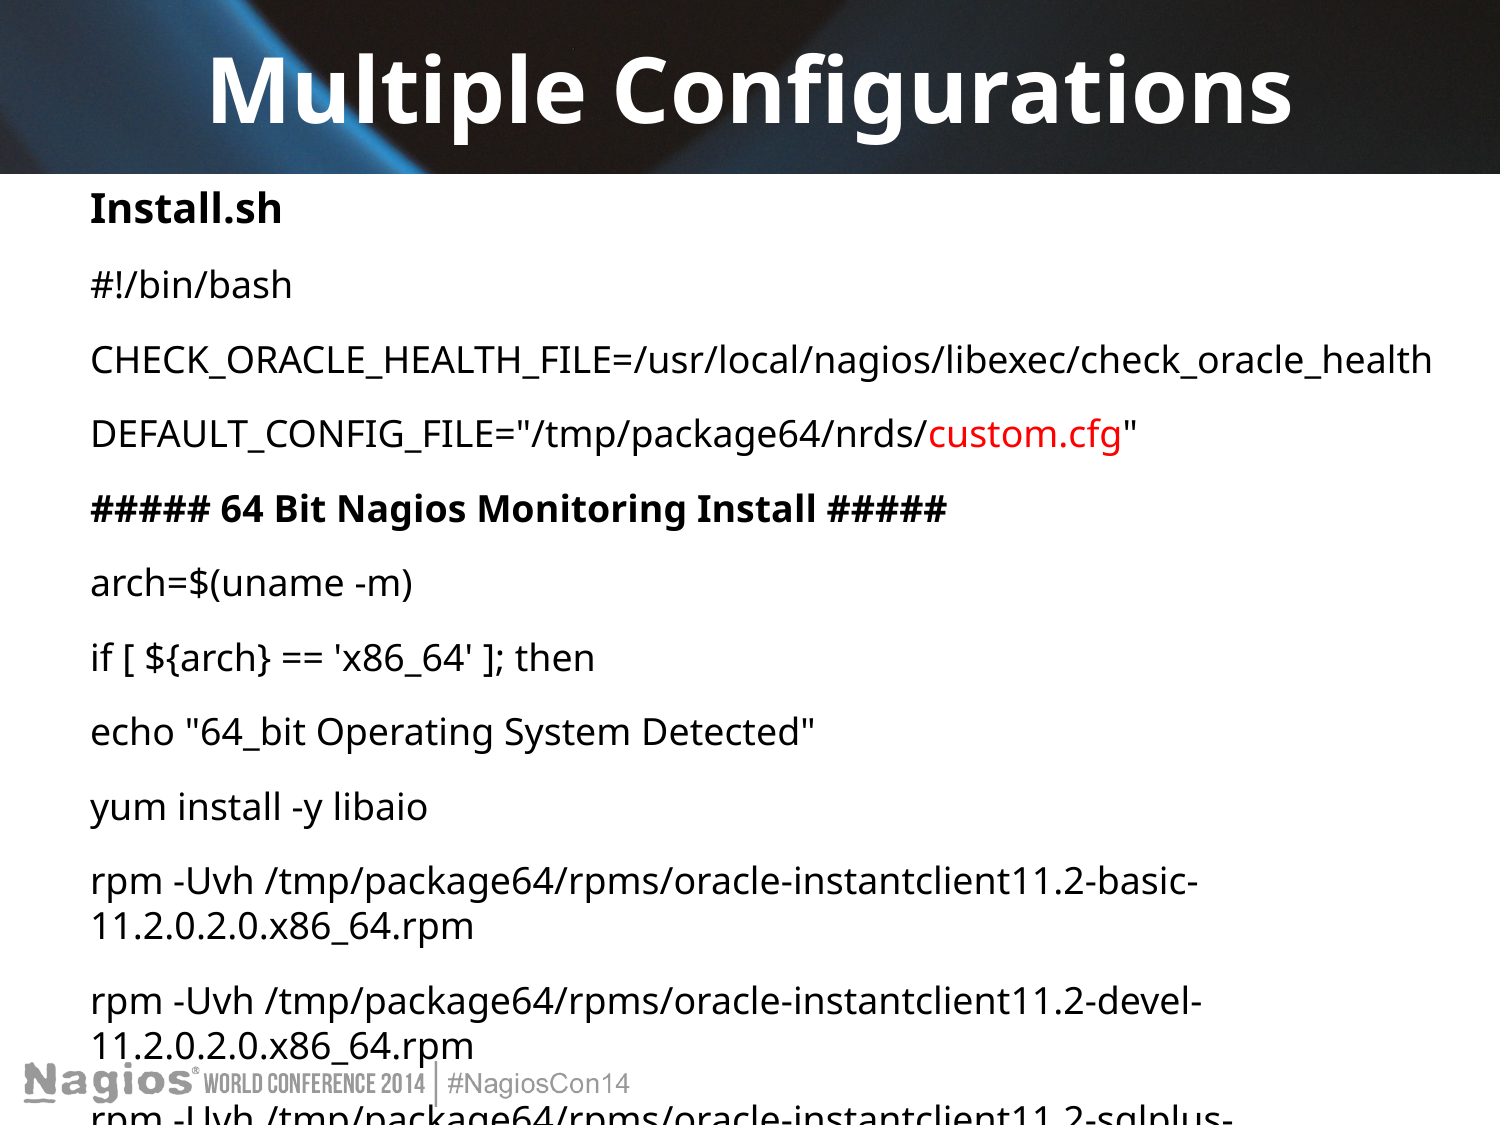

# Multiple Configurations
Install.sh
#!/bin/bash
CHECK_ORACLE_HEALTH_FILE=/usr/local/nagios/libexec/check_oracle_health
DEFAULT_CONFIG_FILE="/tmp/package64/nrds/custom.cfg"
##### 64 Bit Nagios Monitoring Install #####
arch=$(uname -m)
if [ ${arch} == 'x86_64' ]; then
echo "64_bit Operating System Detected"
yum install -y libaio
rpm -Uvh /tmp/package64/rpms/oracle-instantclient11.2-basic-11.2.0.2.0.x86_64.rpm
rpm -Uvh /tmp/package64/rpms/oracle-instantclient11.2-devel-11.2.0.2.0.x86_64.rpm
rpm -Uvh /tmp/package64/rpms/oracle-instantclient11.2-sqlplus-11.2.0.2.0.x86_64.rpm
echo "#####"
else
echo "This is not a 64_bit Operating System, this script can only be used for 64_bit Systems"
exit
fi